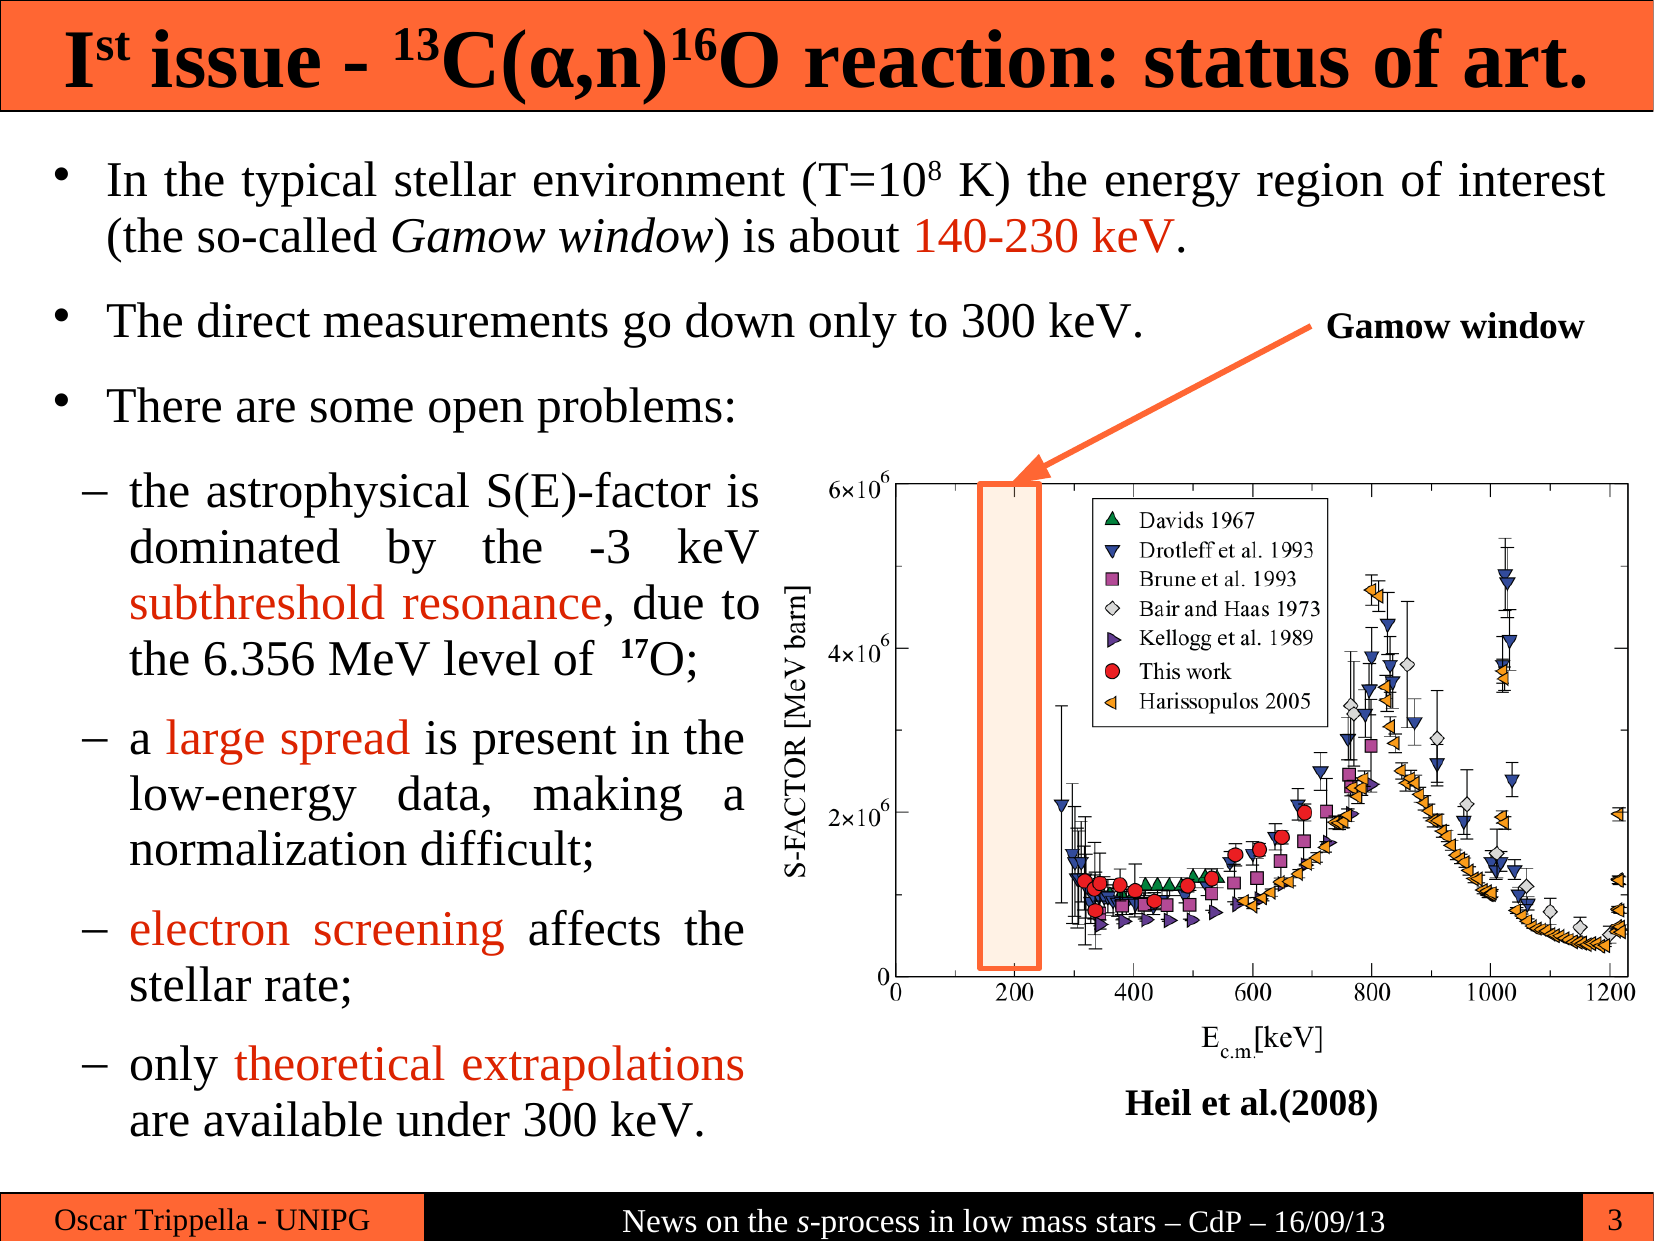

Ist issue - 13C(α,n)16O reaction: status of art.
# In the typical stellar environment (T=108 K) the energy region of interest (the so-called Gamow window) is about 140-230 keV.
The direct measurements go down only to 300 keV.
There are some open problems:
the astrophysical S(E)-factor is dominated by the -3 keV subthreshold resonance, due to the 6.356 MeV level of 17O;
a large spread is present in the low-energy data, making a normalization difficult;
electron screening affects the stellar rate;
only theoretical extrapolations are available under 300 keV.
Gamow window
Heil et al.(2008)
Oscar Trippella
Oscar Trippella - UNIPG
Open problems and future directions in heavy element nucleosynthesis – Debrecen – 10/04/13
News on the s-process in low mass stars – CdP – 16/09/13
3
3